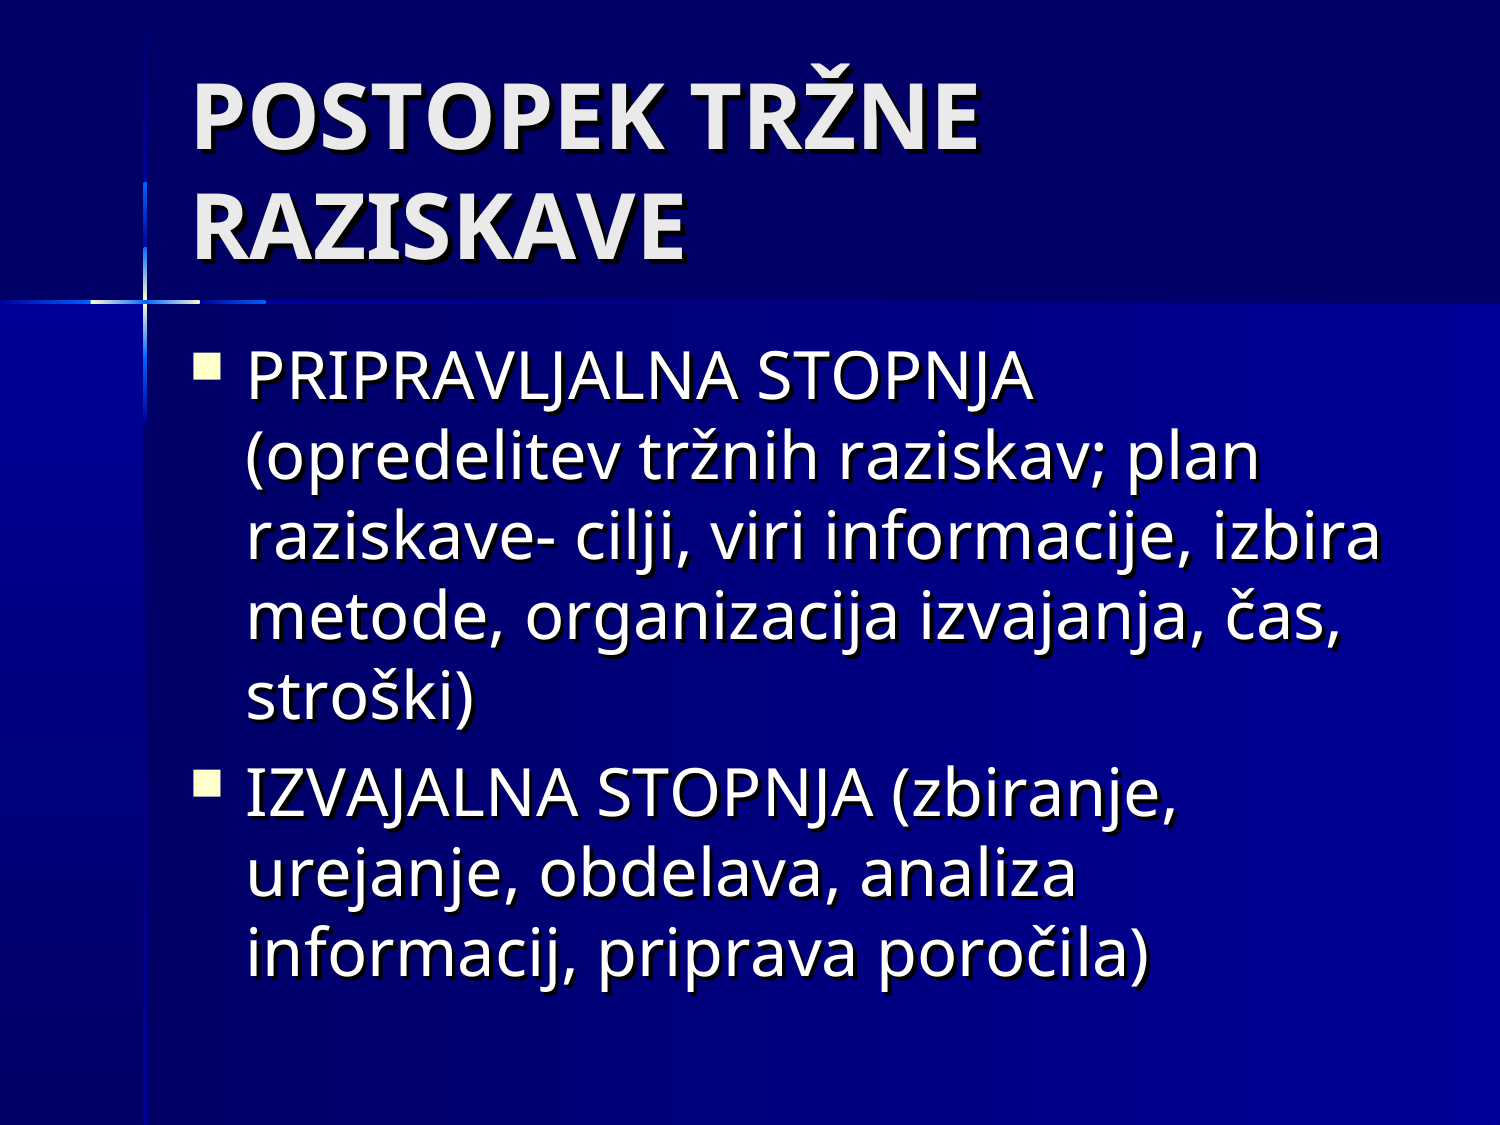

# POSTOPEK TRŽNE RAZISKAVE
PRIPRAVLJALNA STOPNJA (opredelitev tržnih raziskav; plan raziskave- cilji, viri informacije, izbira metode, organizacija izvajanja, čas, stroški)
IZVAJALNA STOPNJA (zbiranje, urejanje, obdelava, analiza informacij, priprava poročila)